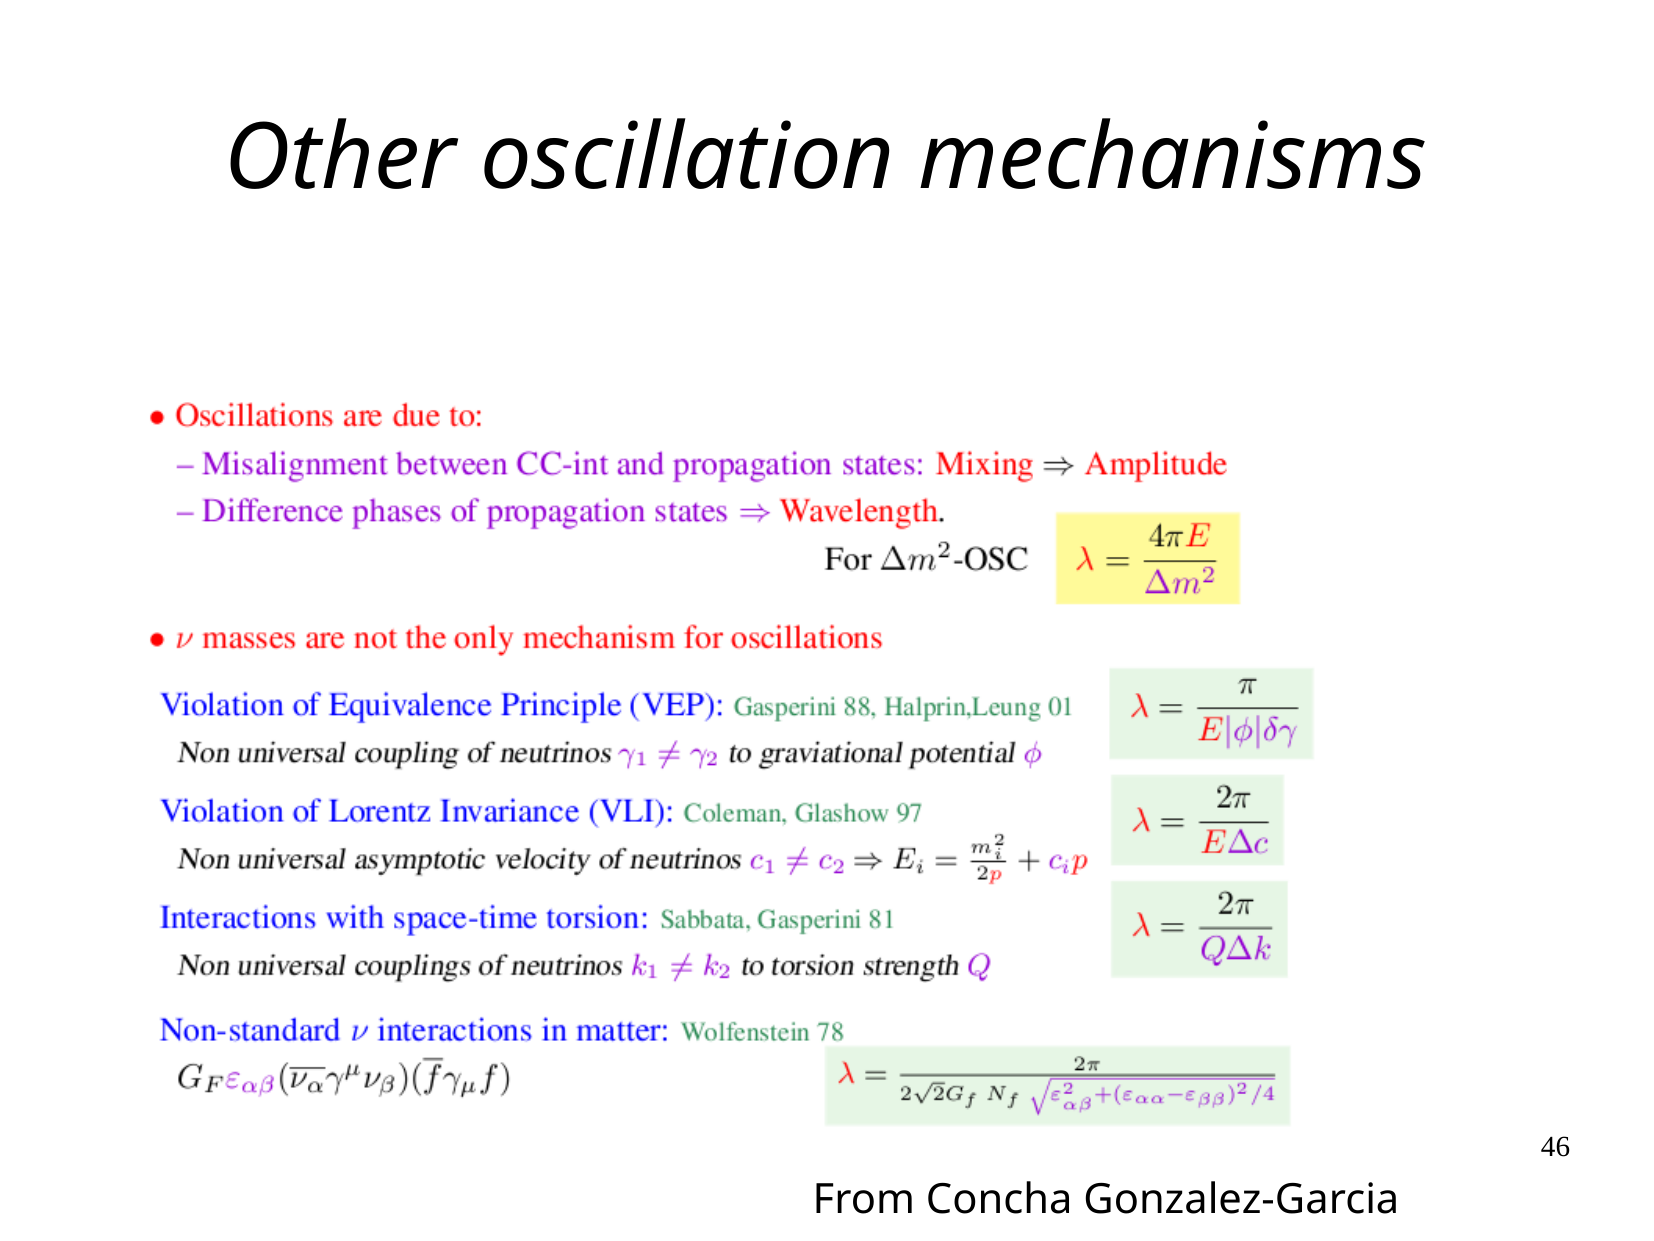

# Other oscillation mechanisms
46
From Concha Gonzalez-Garcia